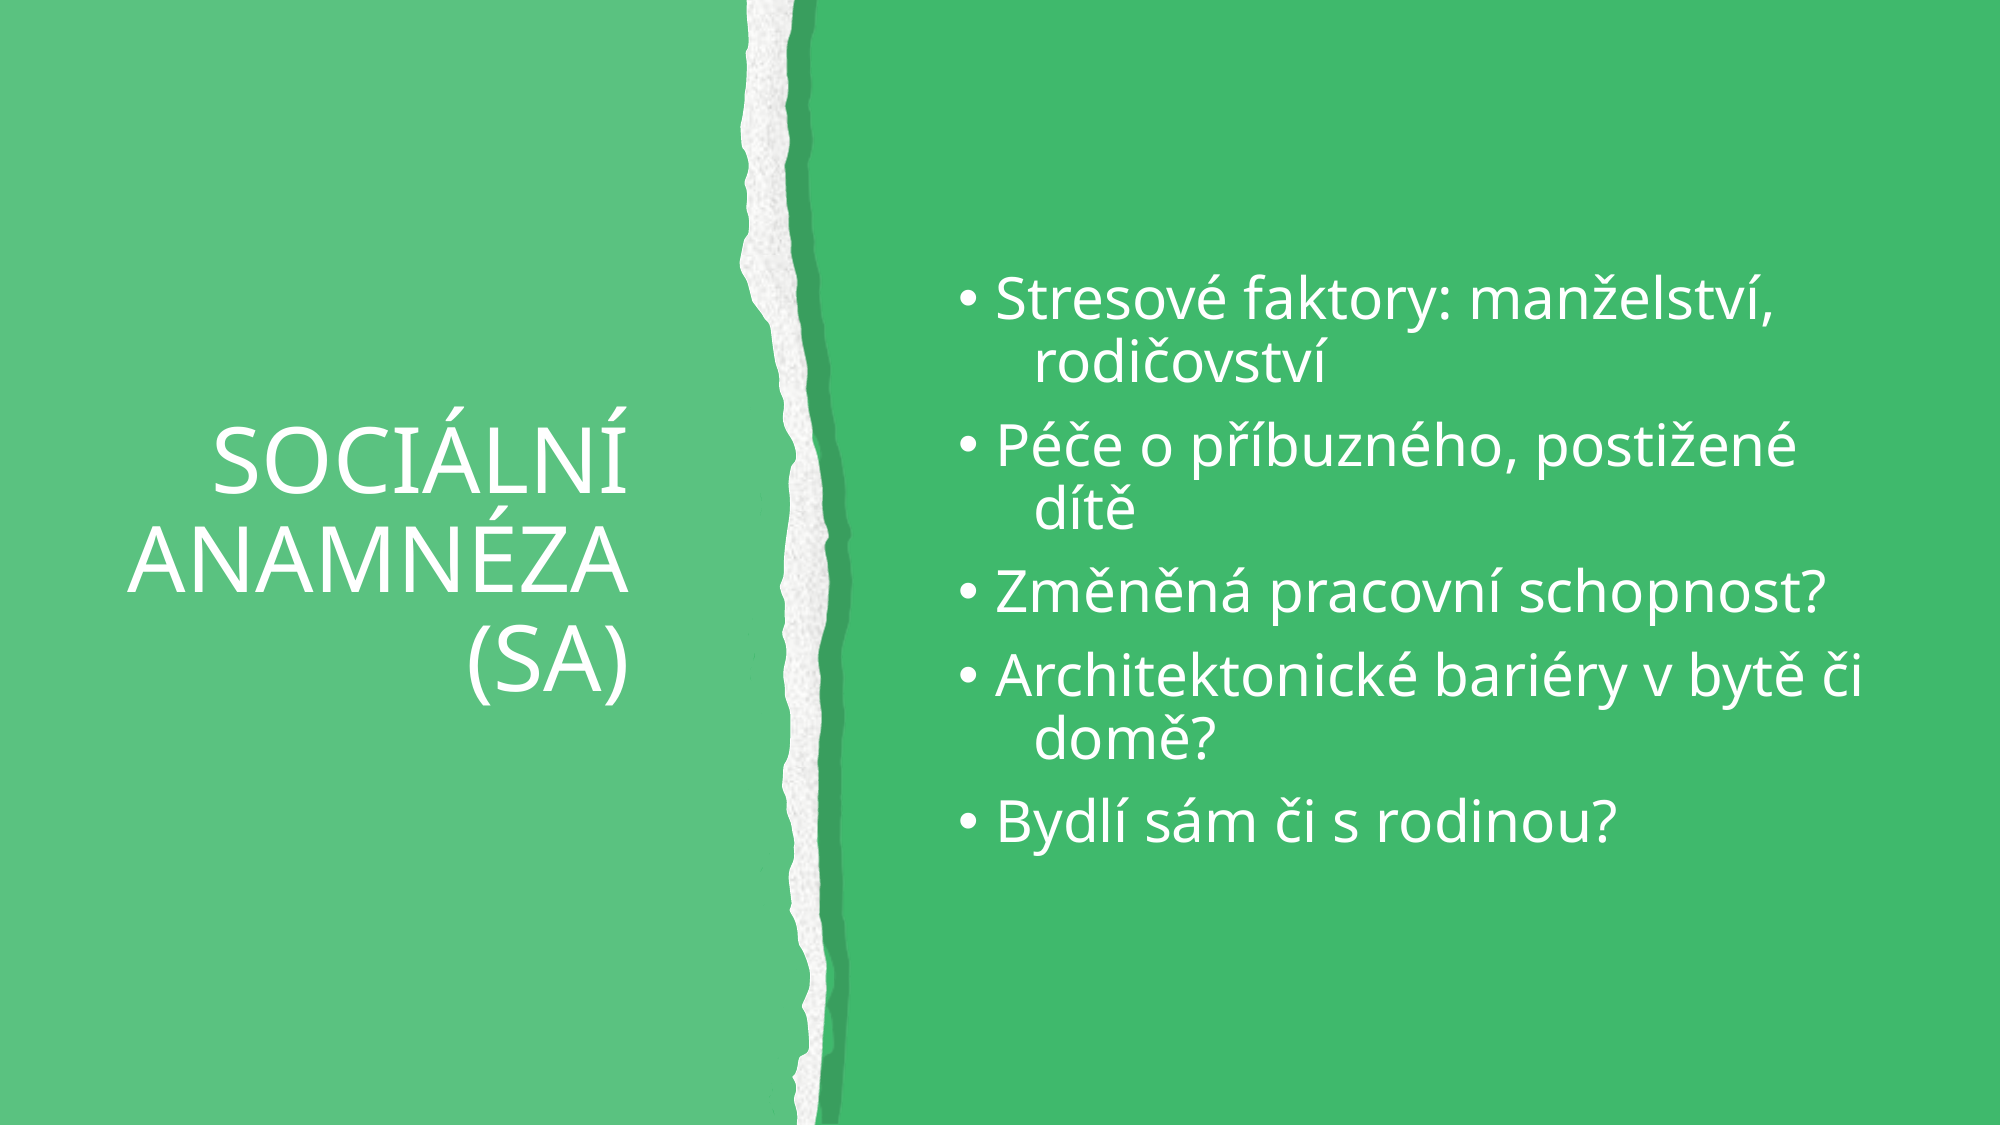

# SOCIÁLNÍ ANAMNÉZA (SA)
Stresové faktory: manželství, rodičovství
Péče o příbuzného, postižené dítě
Změněná pracovní schopnost?
Architektonické bariéry v bytě či domě?
Bydlí sám či s rodinou?